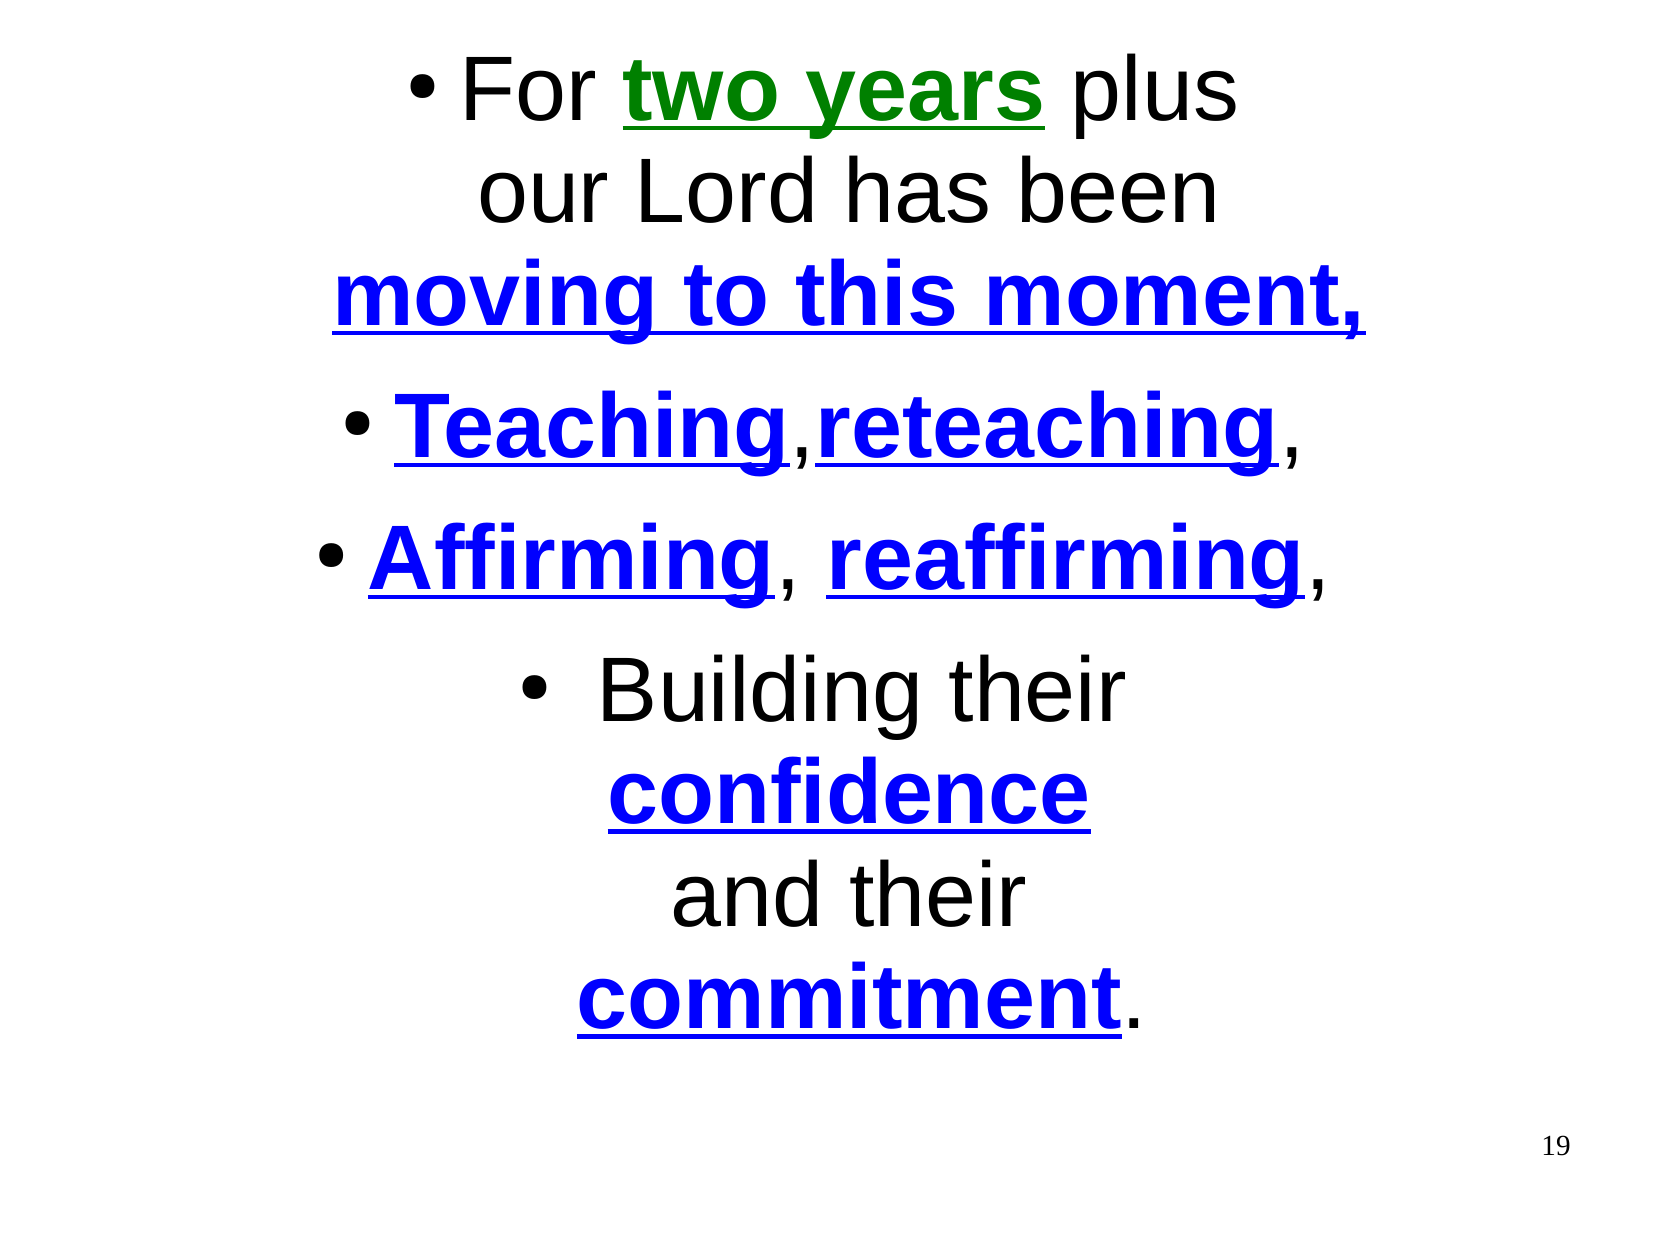

# For two years plus our Lord has been moving to this moment,
Teaching,reteaching,
Affirming, reaffirming,
 Building their
confidence
and their
commit­ment.
19